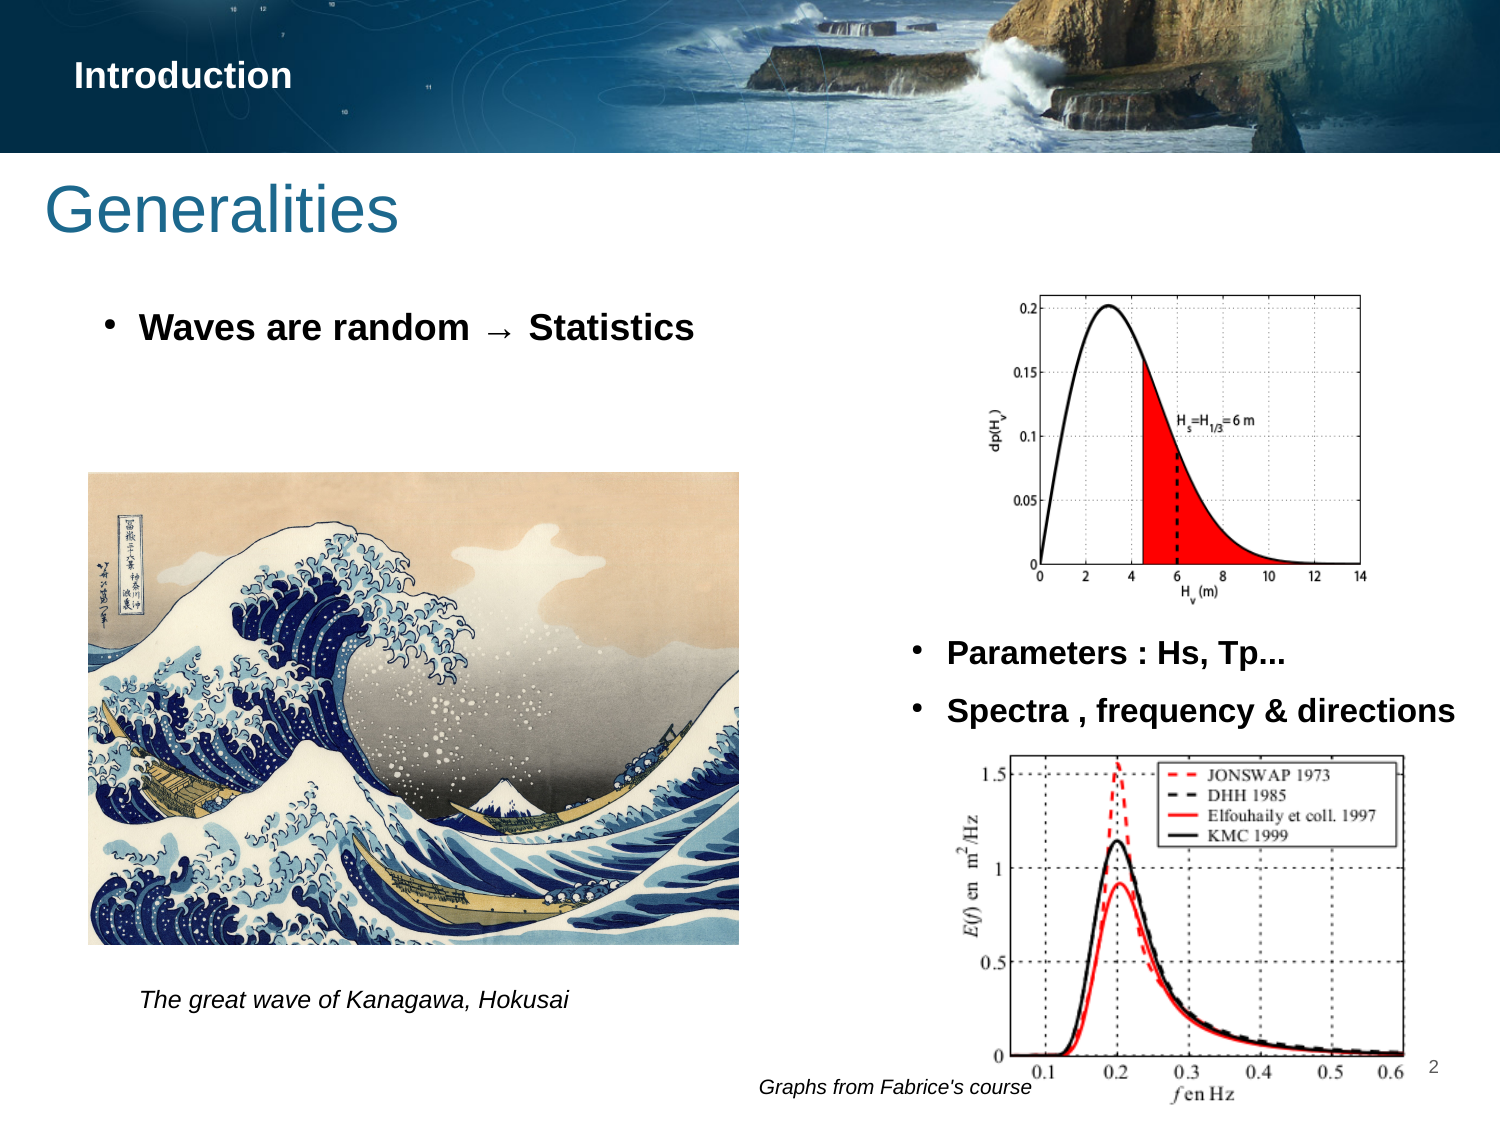

# Introduction
Generalities
Waves are random → Statistics
Parameters : Hs, Tp...
Spectra , frequency & directions
The great wave of Kanagawa, Hokusai
2
Graphs from Fabrice's course